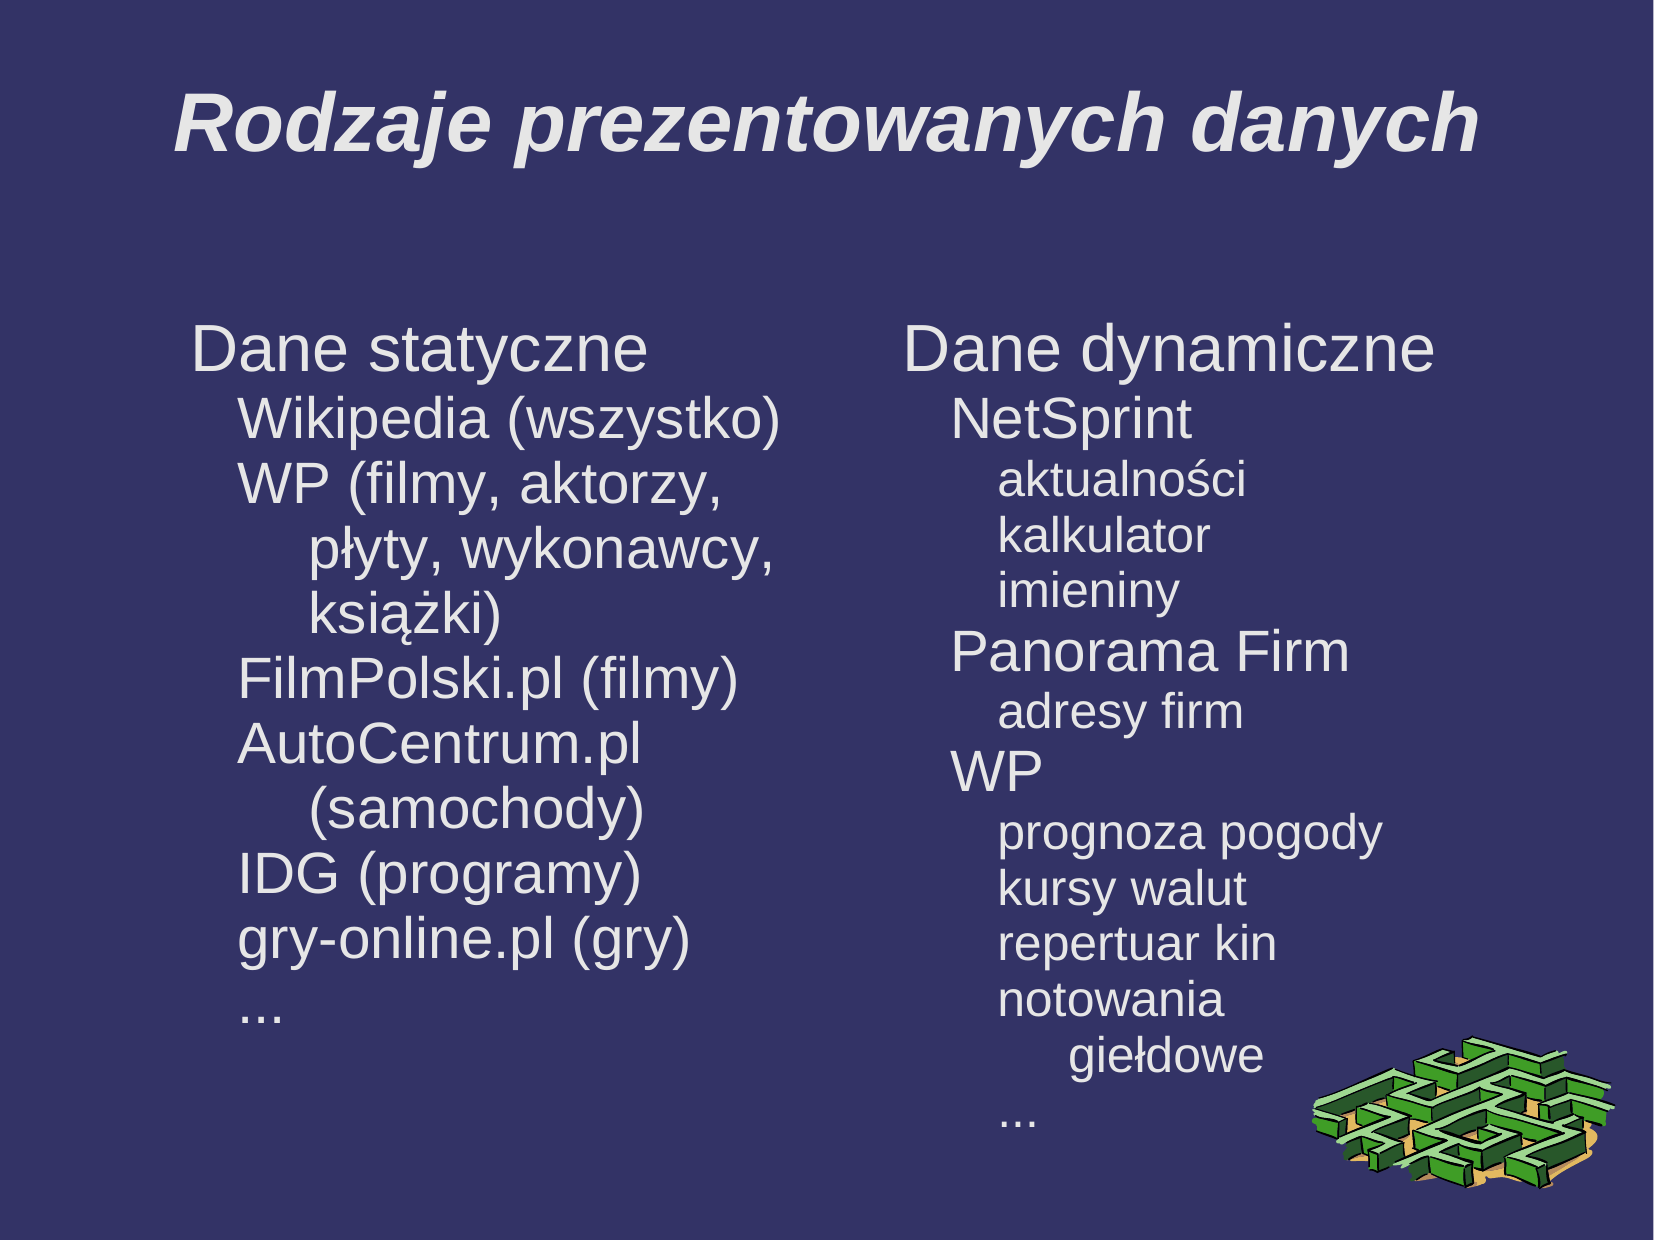

# Rodzaje prezentowanych danych
Dane statyczne
Wikipedia (wszystko)
WP (filmy, aktorzy, płyty, wykonawcy, książki)
FilmPolski.pl (filmy)
AutoCentrum.pl (samochody)
IDG (programy)
gry-online.pl (gry)
...
Dane dynamiczne
NetSprint
aktualności
kalkulator
imieniny
Panorama Firm
adresy firm
WP
prognoza pogody
kursy walut
repertuar kin
notowania
giełdowe
...